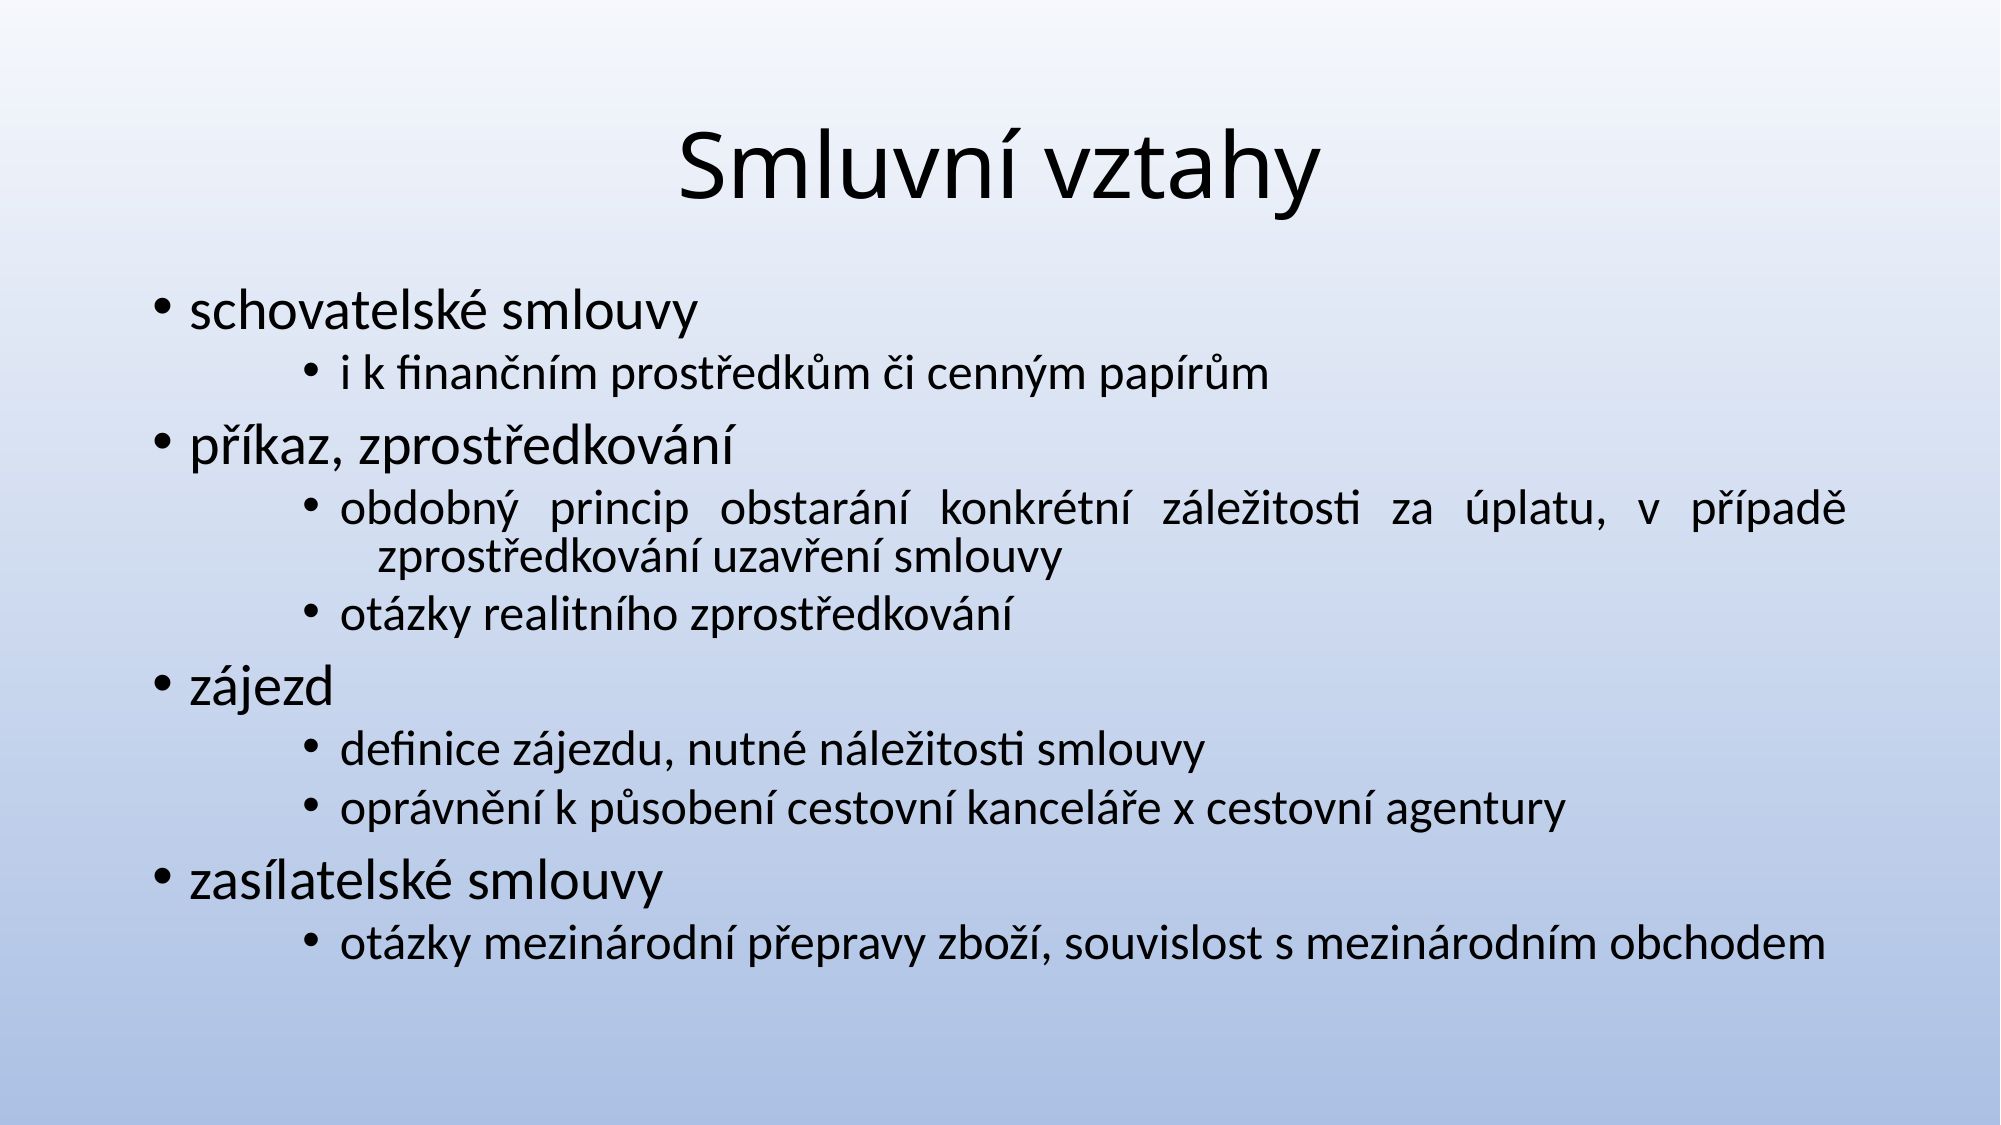

# Smluvní vztahy
schovatelské smlouvy
i k finančním prostředkům či cenným papírům
příkaz, zprostředkování
obdobný princip obstarání konkrétní záležitosti za úplatu, v případě zprostředkování uzavření smlouvy
otázky realitního zprostředkování
zájezd
definice zájezdu, nutné náležitosti smlouvy
oprávnění k působení cestovní kanceláře x cestovní agentury
zasílatelské smlouvy
otázky mezinárodní přepravy zboží, souvislost s mezinárodním obchodem